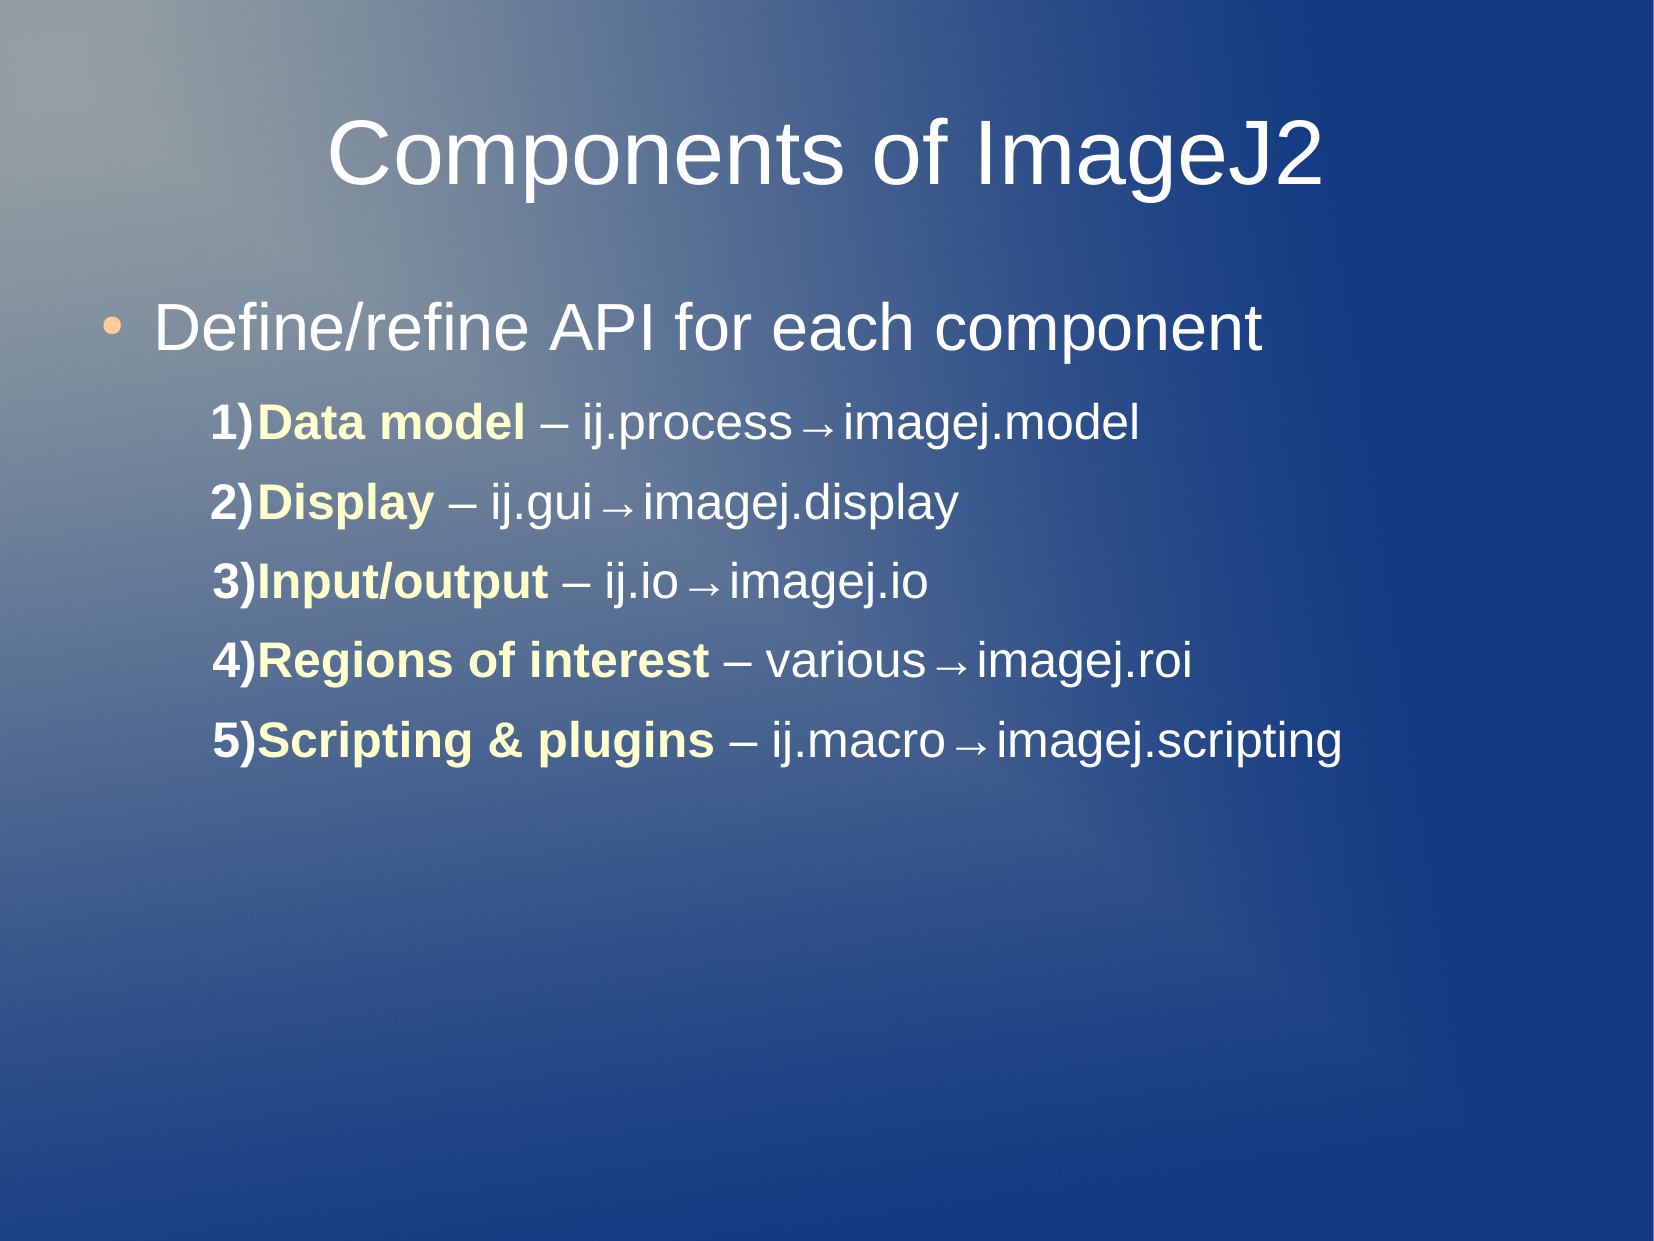

# Components of ImageJ2
Define/refine API for each component
Data model – ij.process→imagej.model
Display – ij.gui→imagej.display
Input/output – ij.io→imagej.io
Regions of interest – various→imagej.roi
Scripting & plugins – ij.macro→imagej.scripting